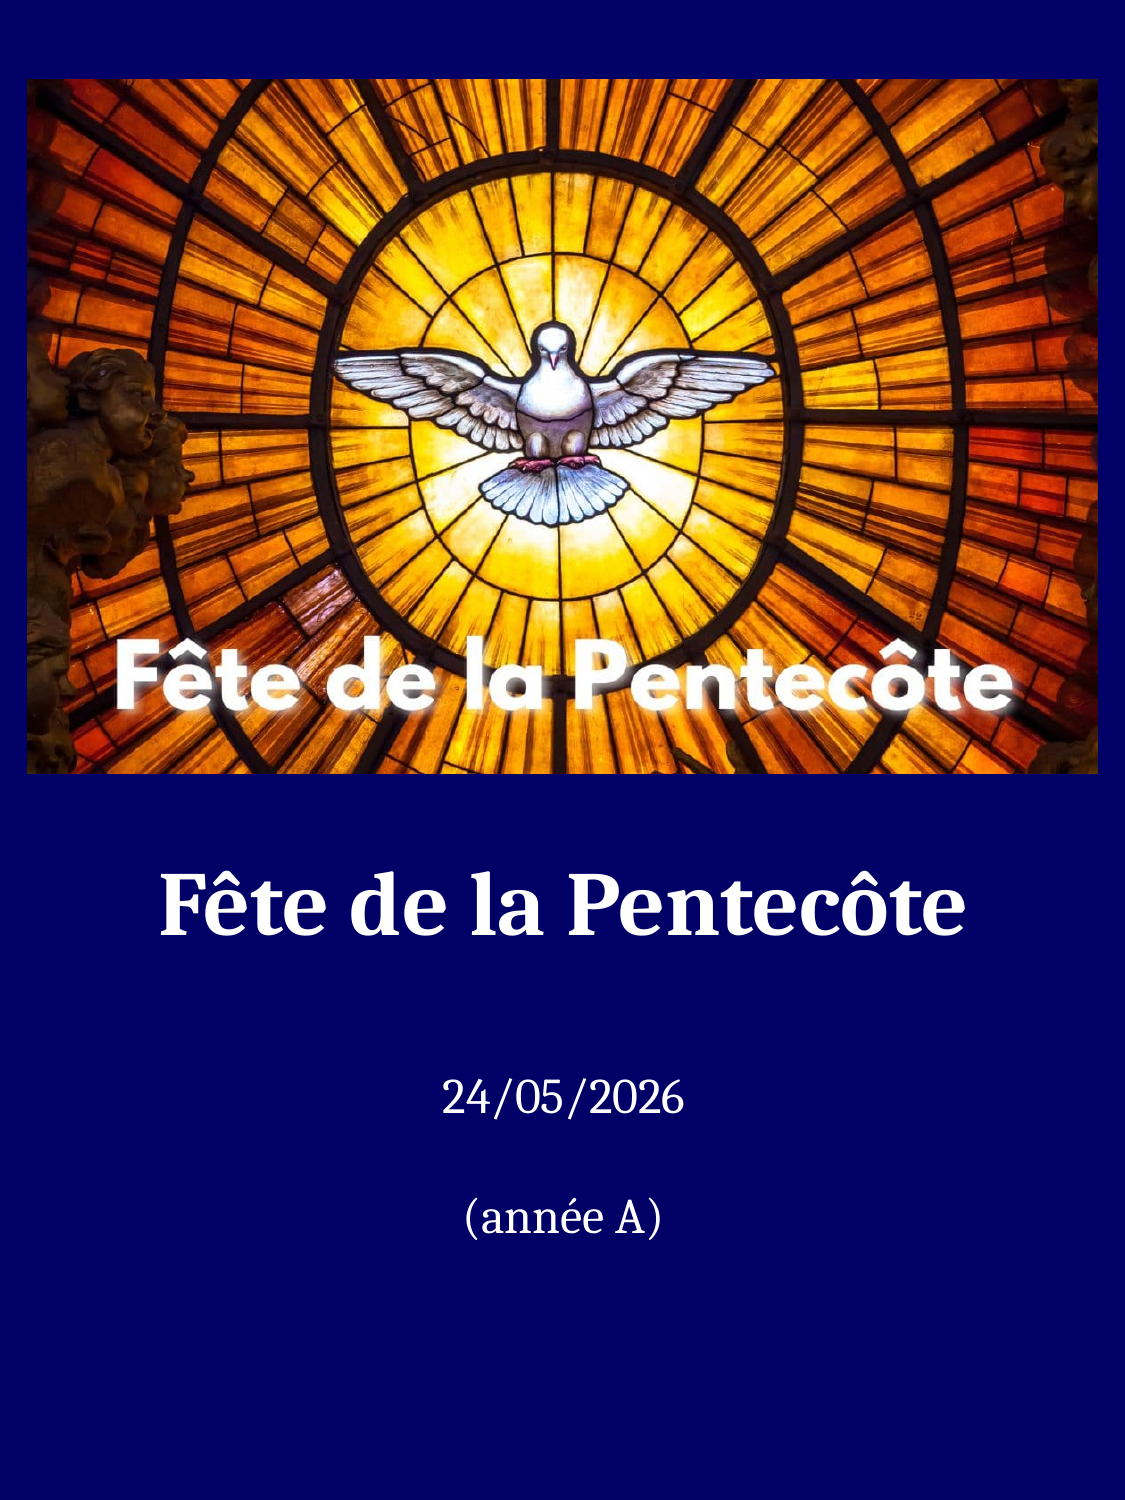

Fête de la Pentecôte
24/05/2026
(année A)